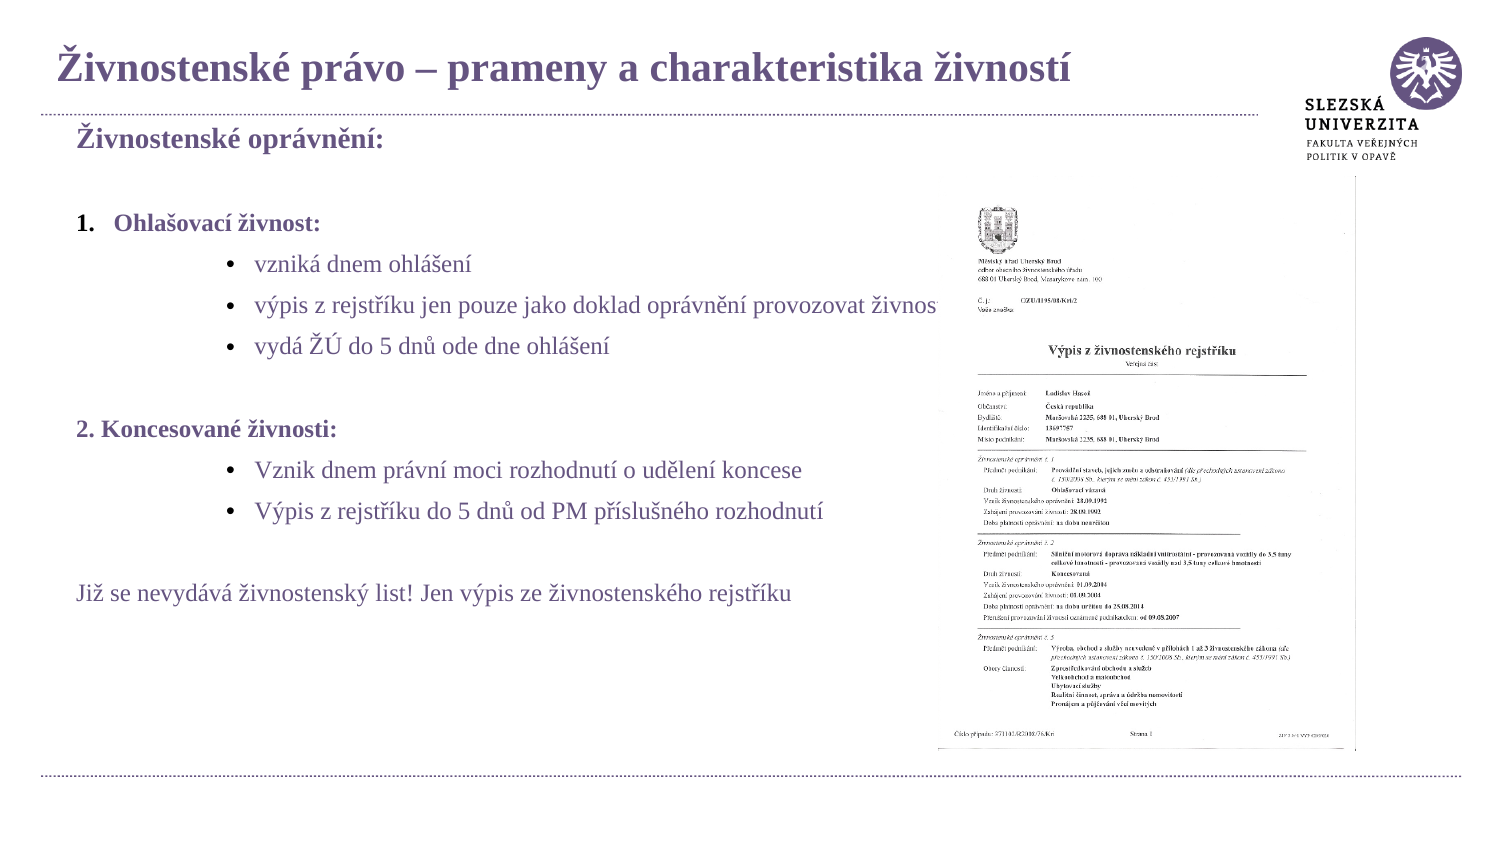

# Živnostenské právo – prameny a charakteristika živností
Živnostenské oprávnění:
Ohlašovací živnost:
vzniká dnem ohlášení
výpis z rejstříku jen pouze jako doklad oprávnění provozovat živnost
vydá ŽÚ do 5 dnů ode dne ohlášení
2. Koncesované živnosti:
Vznik dnem právní moci rozhodnutí o udělení koncese
Výpis z rejstříku do 5 dnů od PM příslušného rozhodnutí
Již se nevydává živnostenský list! Jen výpis ze živnostenského rejstříku